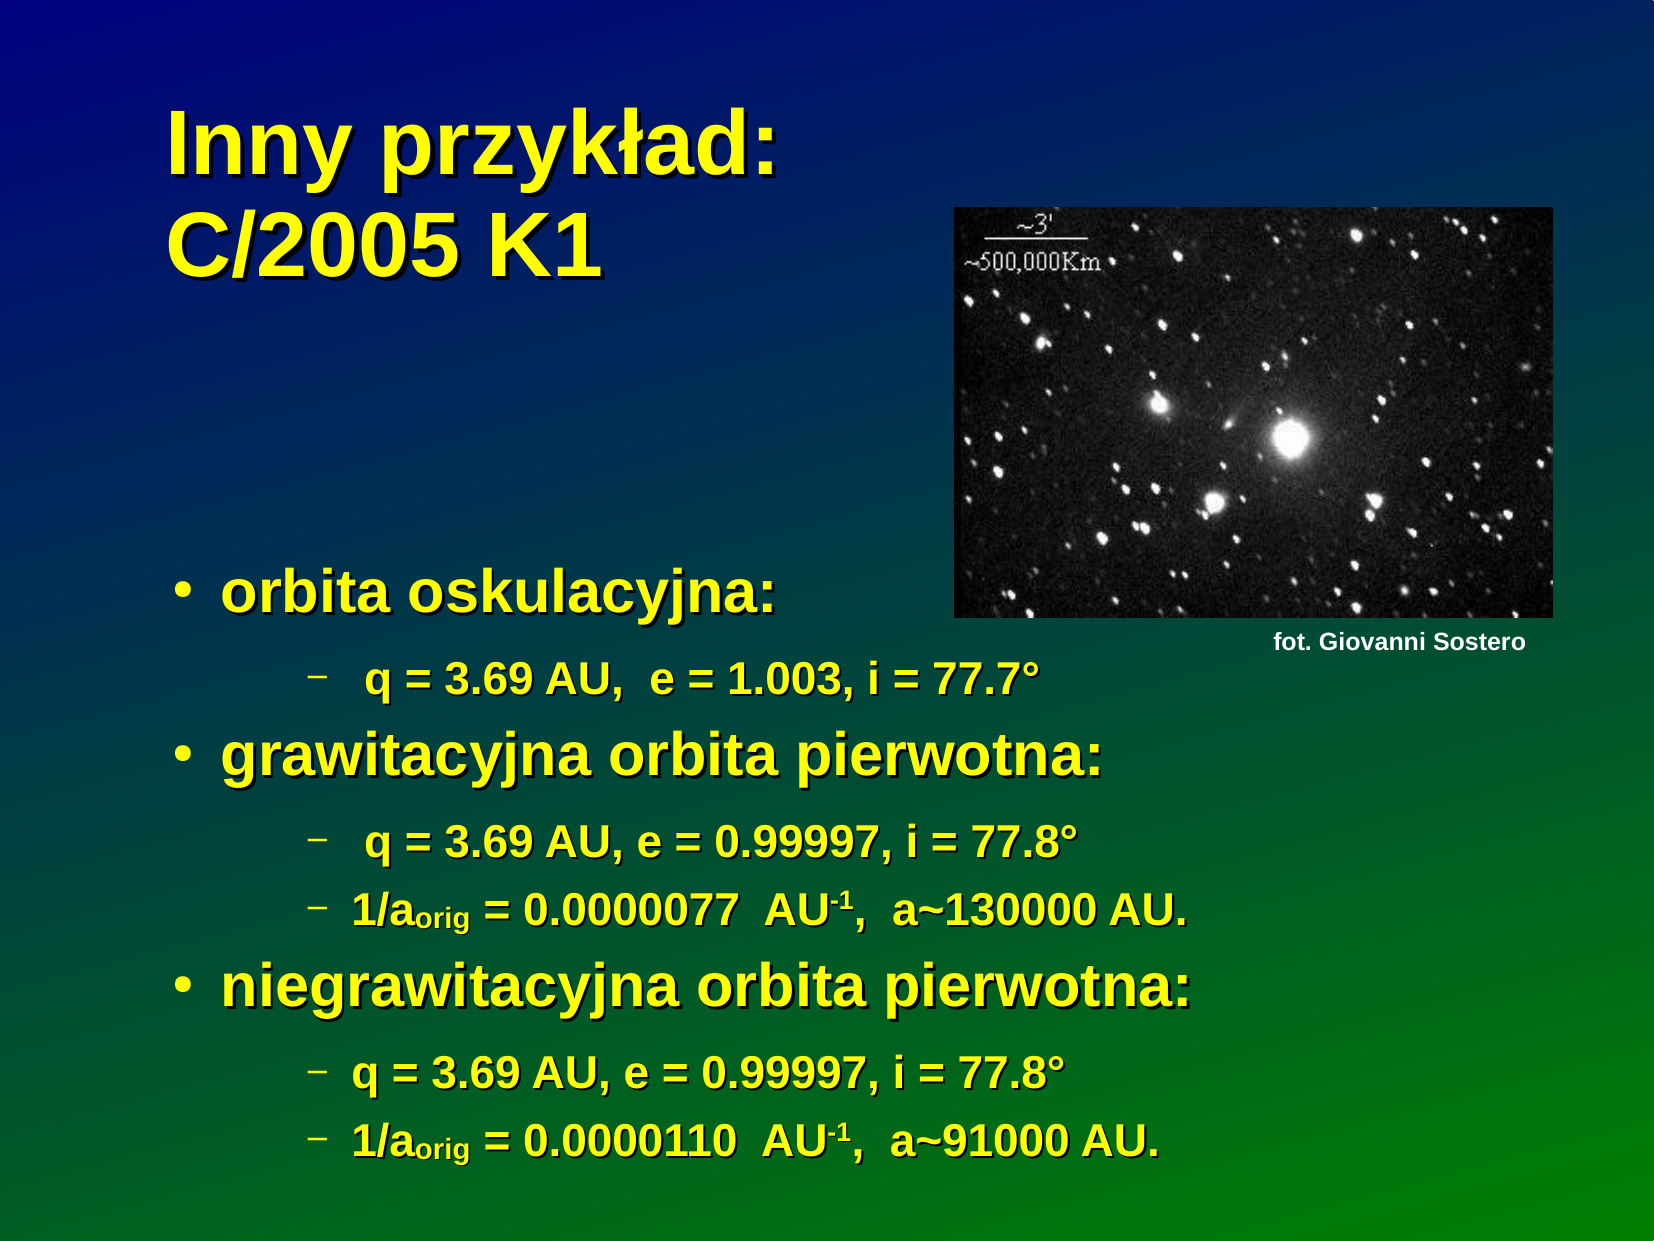

# Inny przykład: C/2005 K1
orbita oskulacyjna:
 q = 3.69 AU, e = 1.003, i = 77.7°
grawitacyjna orbita pierwotna:
 q = 3.69 AU, e = 0.99997, i = 77.8°
1/aorig = 0.0000077 AU-1, a~130000 AU.
niegrawitacyjna orbita pierwotna:
q = 3.69 AU, e = 0.99997, i = 77.8°
1/aorig = 0.0000110 AU-1, a~91000 AU.
fot. Giovanni Sostero